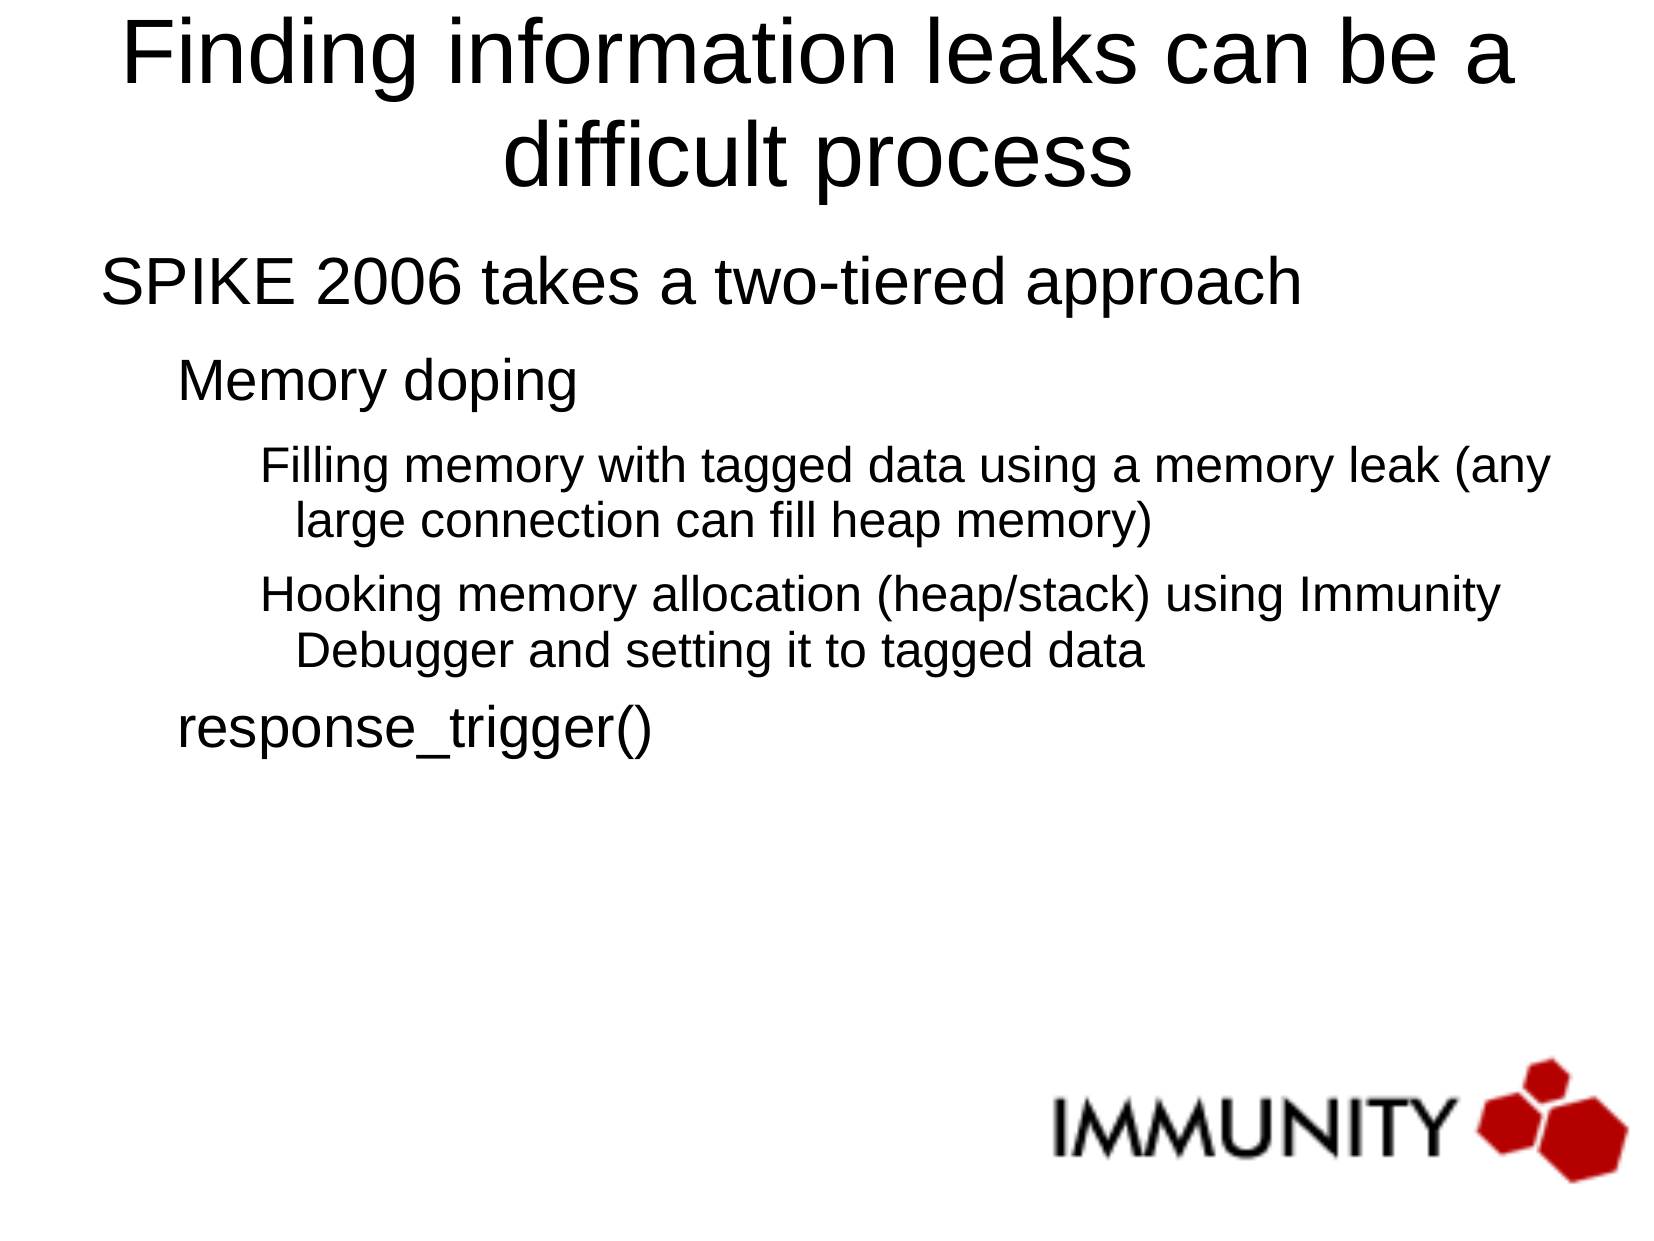

# Finding information leaks can be a difficult process
SPIKE 2006 takes a two-tiered approach
Memory doping
Filling memory with tagged data using a memory leak (any large connection can fill heap memory)
Hooking memory allocation (heap/stack) using Immunity Debugger and setting it to tagged data
response_trigger()